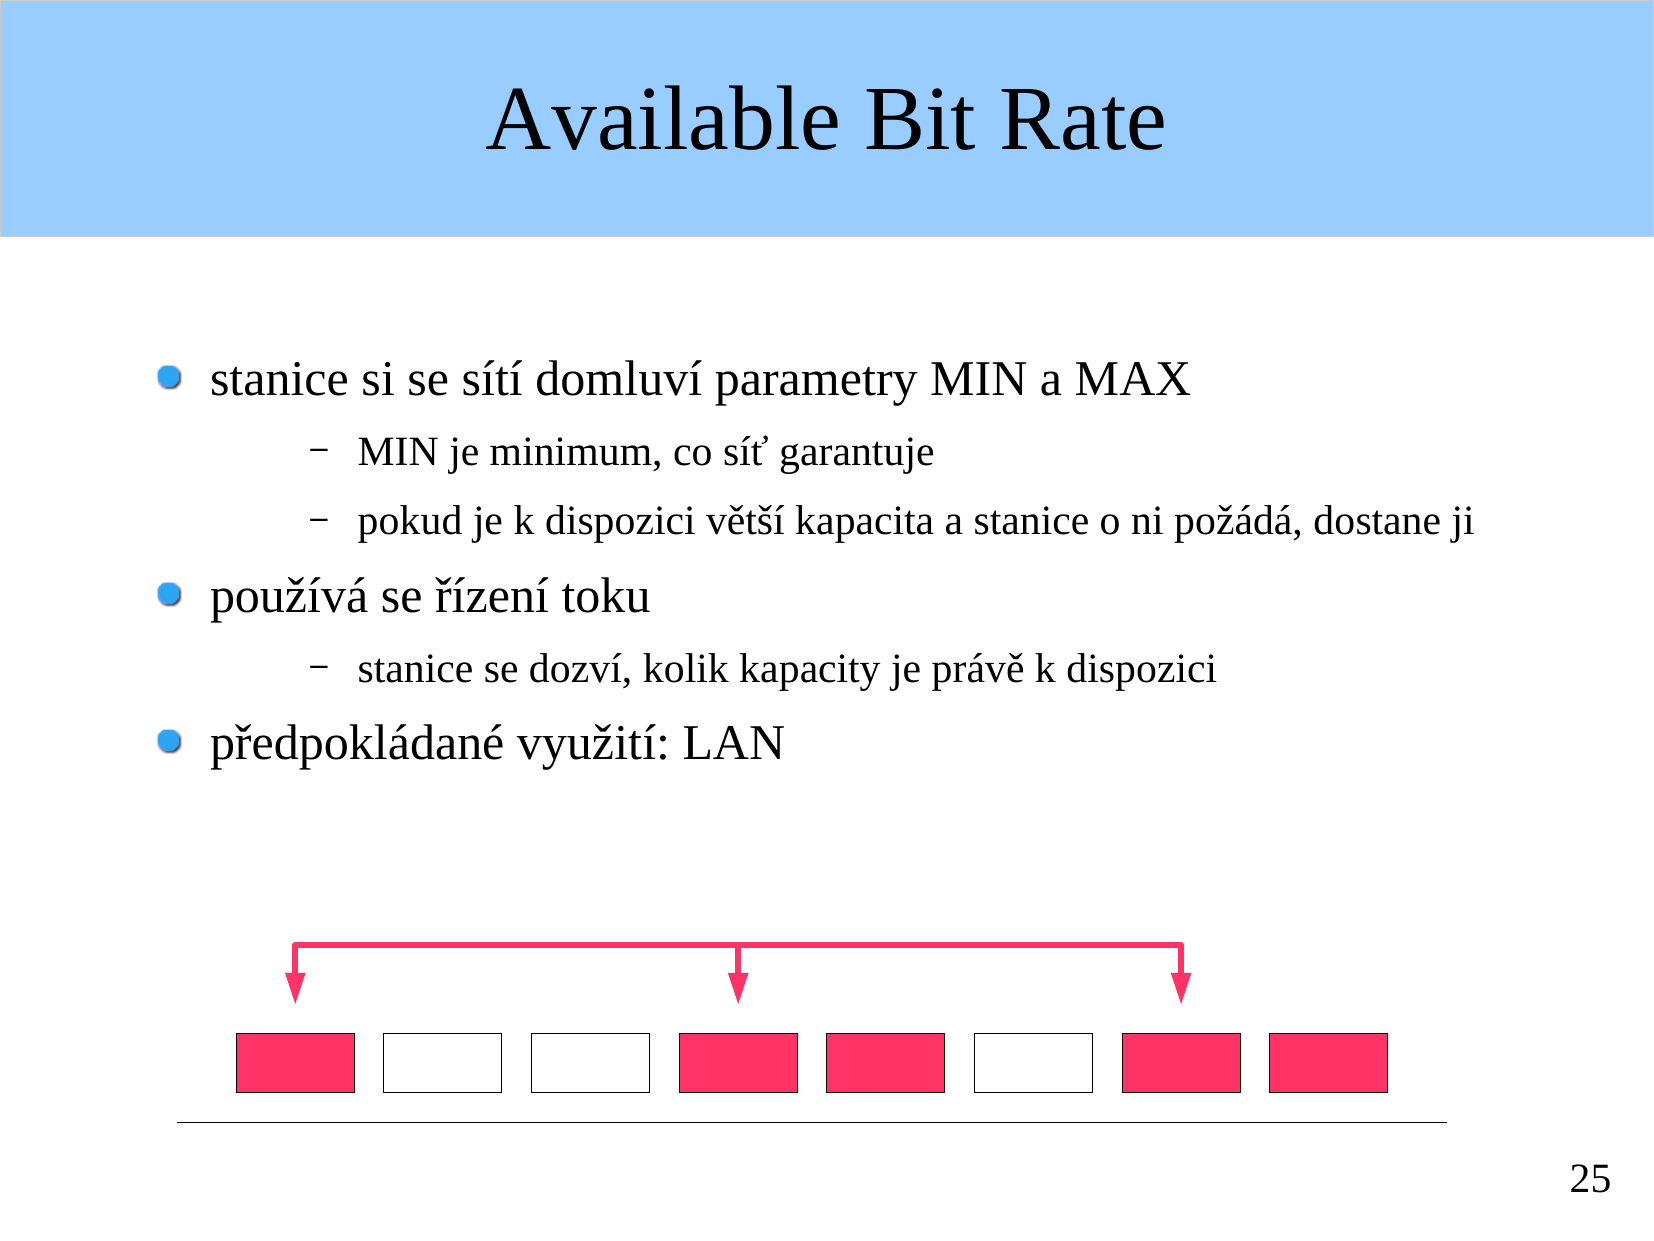

# Available Bit Rate
stanice si se sítí domluví parametry MIN a MAX
MIN je minimum, co síť garantuje
pokud je k dispozici větší kapacita a stanice o ni požádá, dostane ji
používá se řízení toku
stanice se dozví, kolik kapacity je právě k dispozici
předpokládané využití: LAN